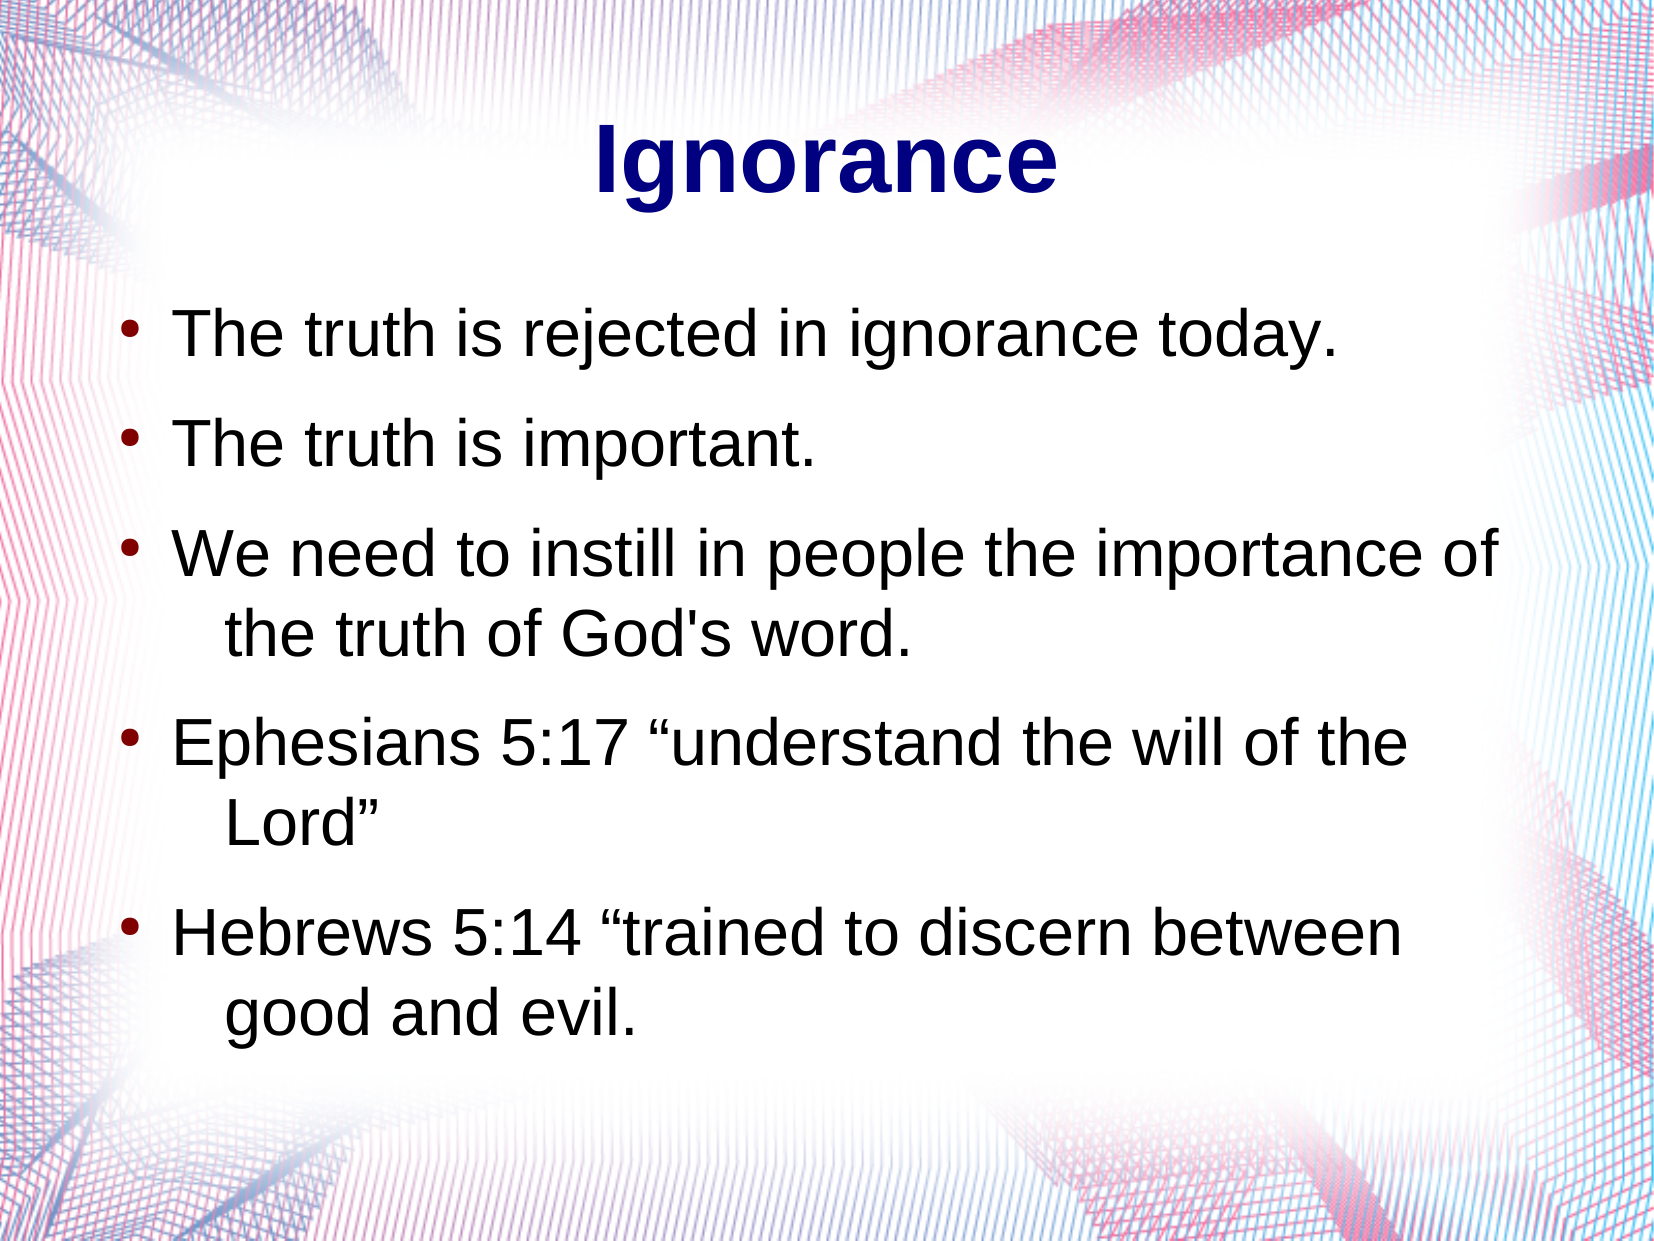

# Ignorance
The truth is rejected in ignorance today.
The truth is important.
We need to instill in people the importance of the truth of God's word.
Ephesians 5:17 “understand the will of the Lord”
Hebrews 5:14 “trained to discern between good and evil.